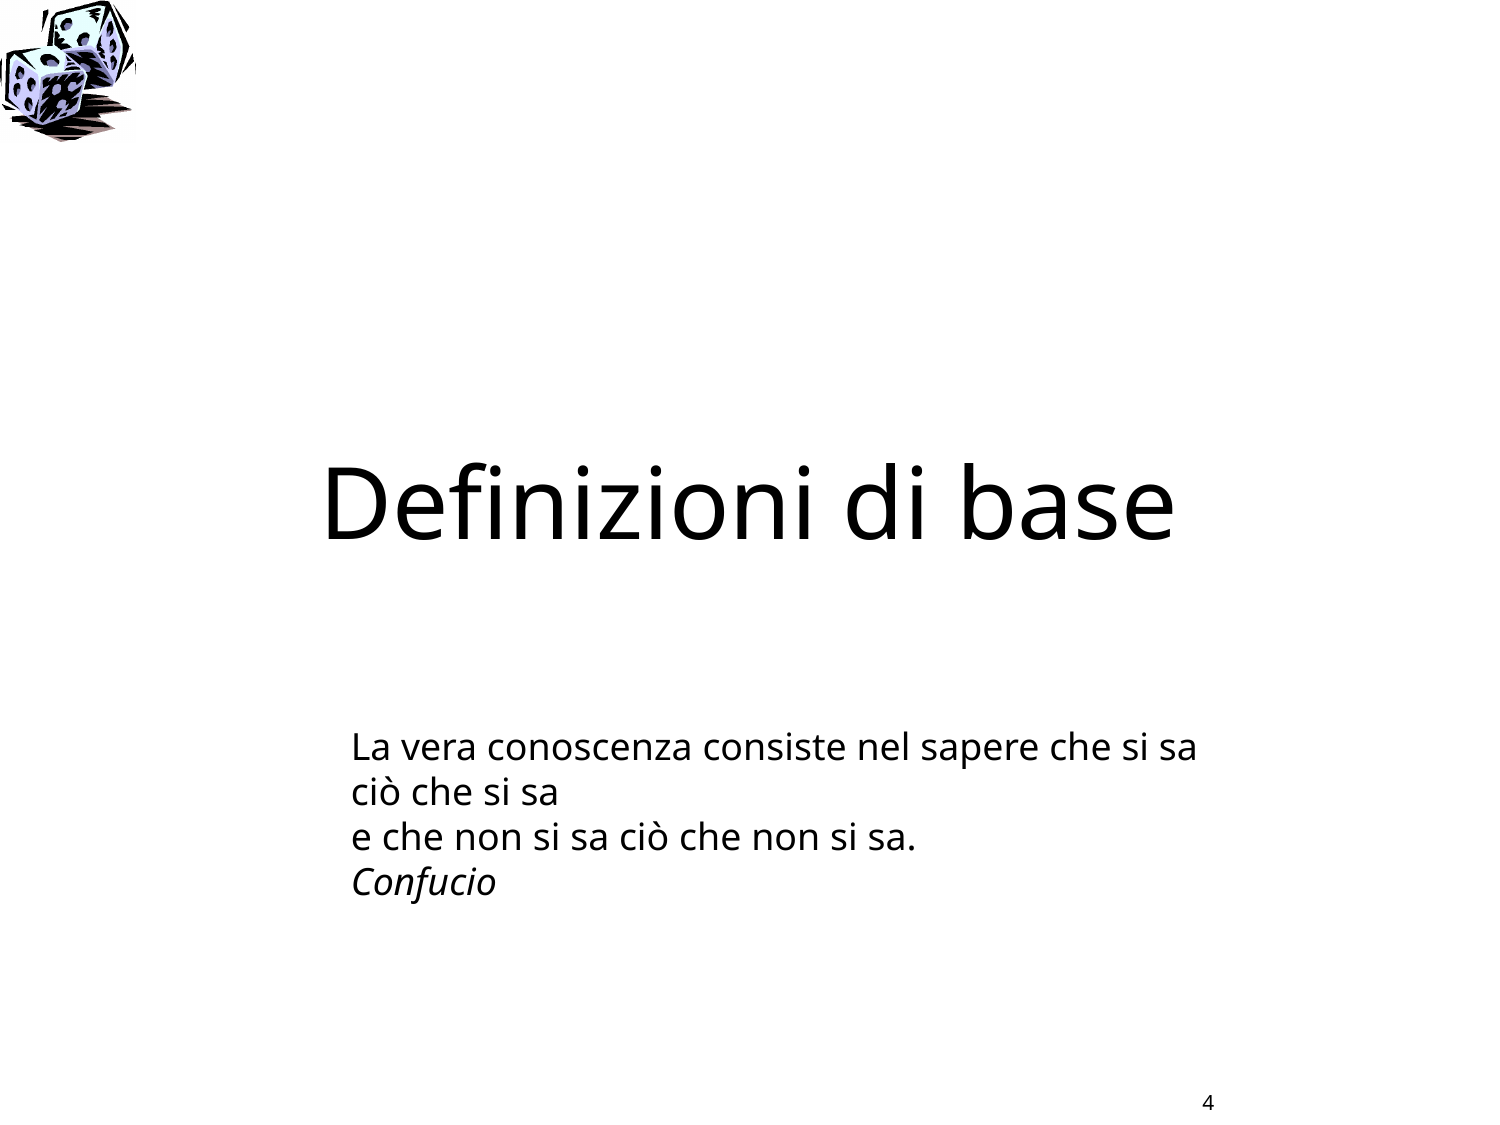

Definizioni di base
La vera conoscenza consiste nel sapere che si sa ciò che si sa
e che non si sa ciò che non si sa.
Confucio